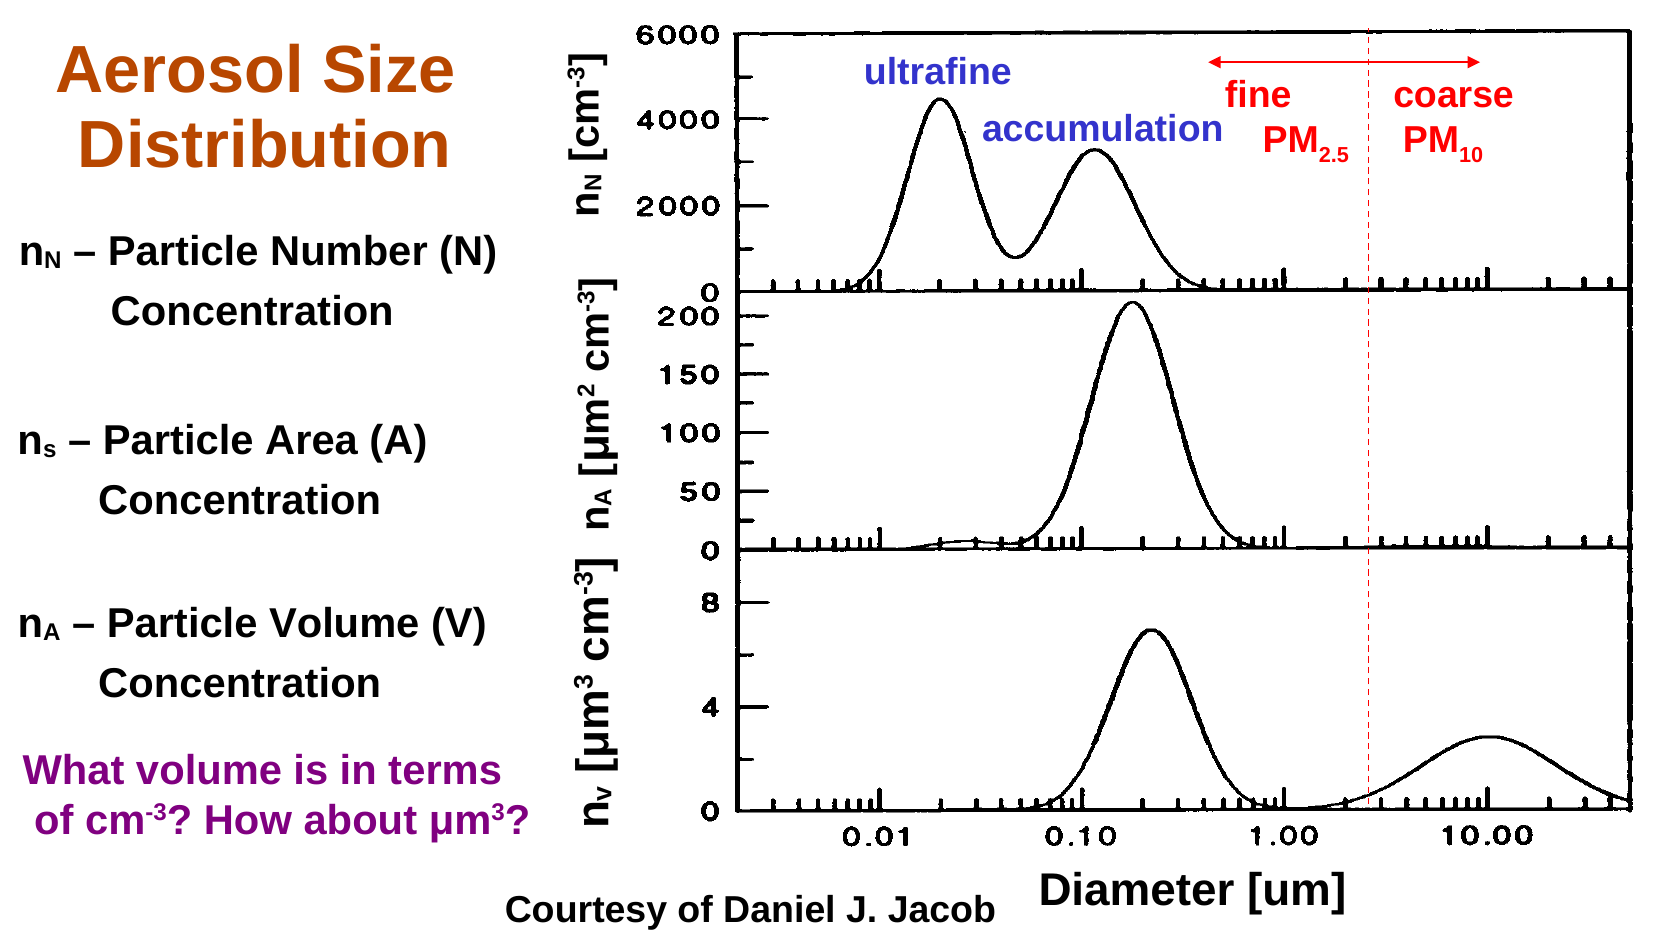

Aerosol Size
Distribution
ultrafine
fine
coarse
nN [cm-3]
accumulation
PM2.5 PM10
nN – Particle Number (N)
 Concentration
nA [μm2 cm-3]
ns – Particle Area (A)
 Concentration
nA – Particle Volume (V)
 Concentration
nv [μm3 cm-3]
What volume is in terms
 of cm-3? How about μm3?
Diameter [um]
Courtesy of Daniel J. Jacob